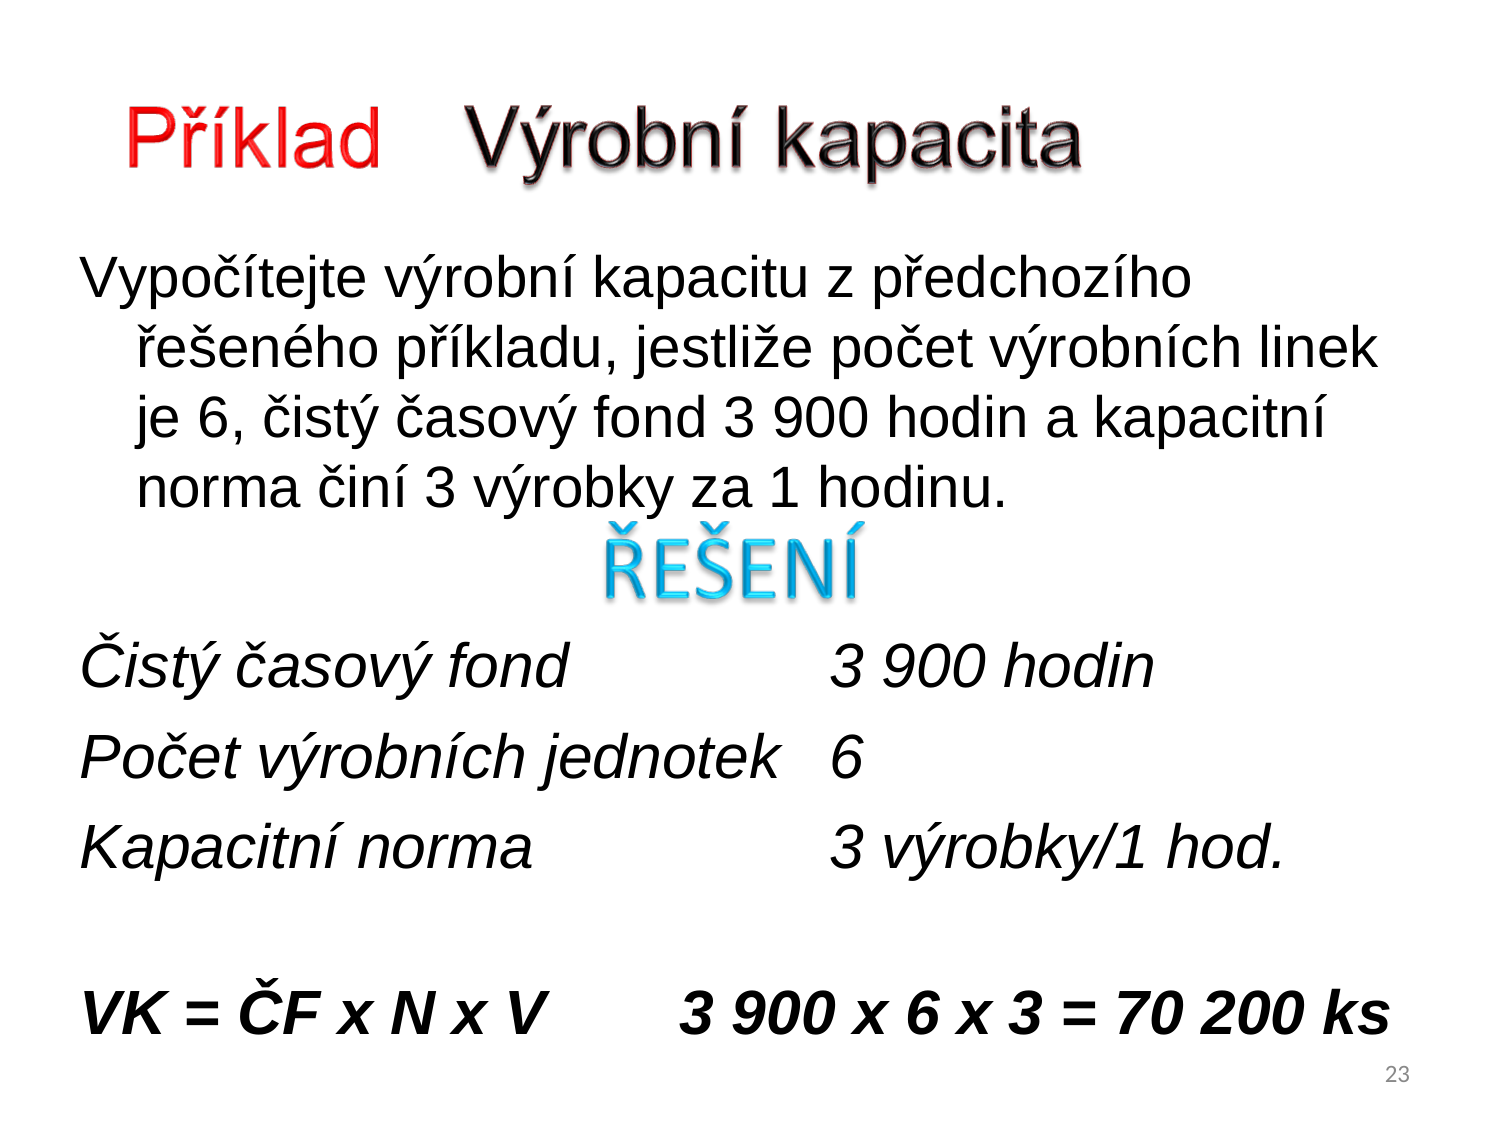

# Vypočítejte výrobní kapacitu z předchozího řešeného příkladu, jestliže počet výrobních linek je 6, čistý časový fond 3 900 hodin a kapacitní norma činí 3 výrobky za 1 hodinu.
Čistý časový fond		3 900 hodin
Počet výrobních jednotek	6
Kapacitní norma 		3 výrobky/1 hod.
VK = ČF x N x V	3 900 x 6 x 3 = 70 200 ks